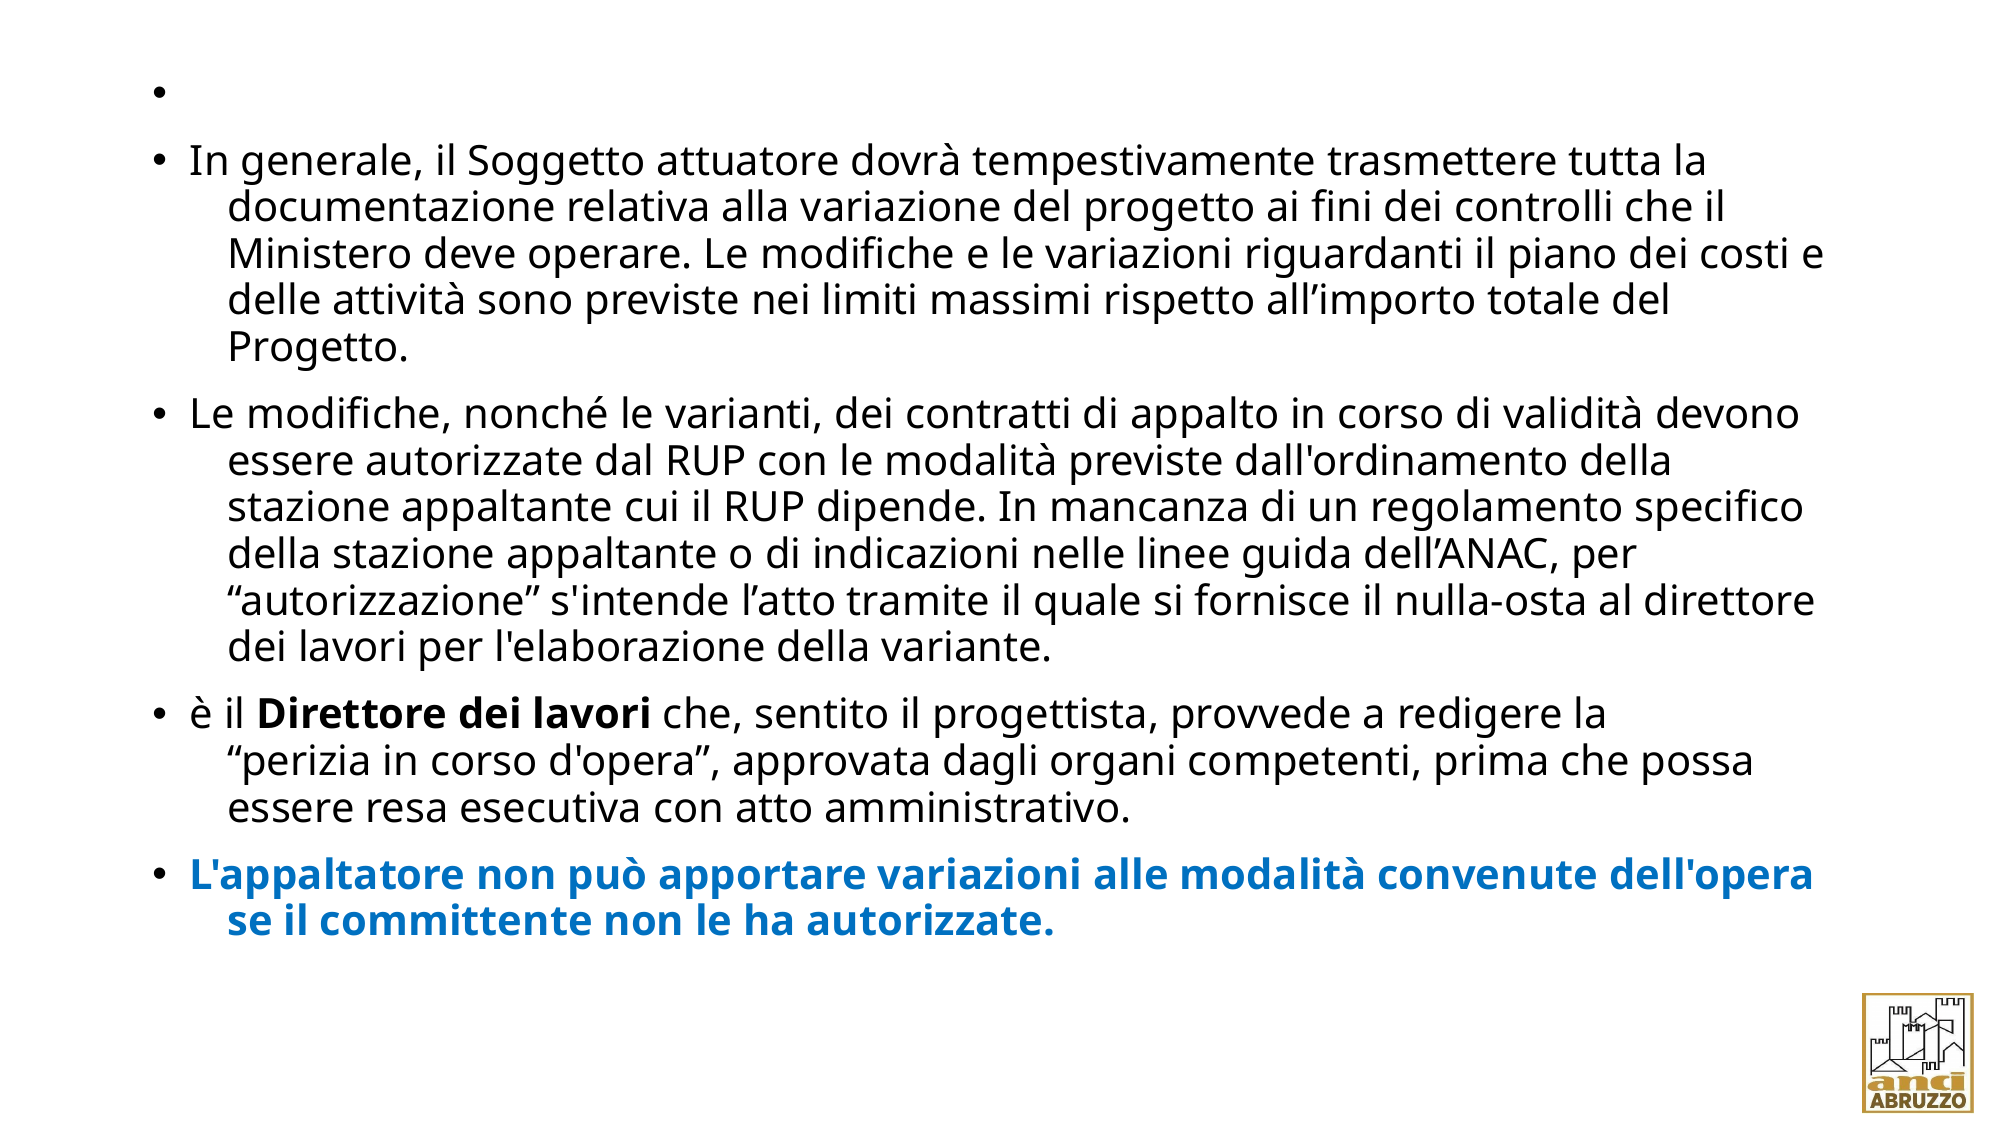

# In generale, il Soggetto attuatore dovrà tempestivamente trasmettere tutta la documentazione relativa alla variazione del progetto ai fini dei controlli che il Ministero deve operare. Le modifiche e le variazioni riguardanti il piano dei costi e delle attività sono previste nei limiti massimi rispetto all’importo totale del Progetto.
Le modifiche, nonché le varianti, dei contratti di appalto in corso di validità devono essere autorizzate dal RUP con le modalità previste dall'ordinamento della stazione appaltante cui il RUP dipende. In mancanza di un regolamento specifico della stazione appaltante o di indicazioni nelle linee guida dell’ANAC, per “autorizzazione” s'intende l’atto tramite il quale si fornisce il nulla-osta al direttore dei lavori per l'elaborazione della variante.
è il Direttore dei lavori che, sentito il progettista, provvede a redigere la “perizia in corso d'opera”, approvata dagli organi competenti, prima che possa essere resa esecutiva con atto amministrativo.
L'appaltatore non può apportare variazioni alle modalità convenute dell'opera se il committente non le ha autorizzate.